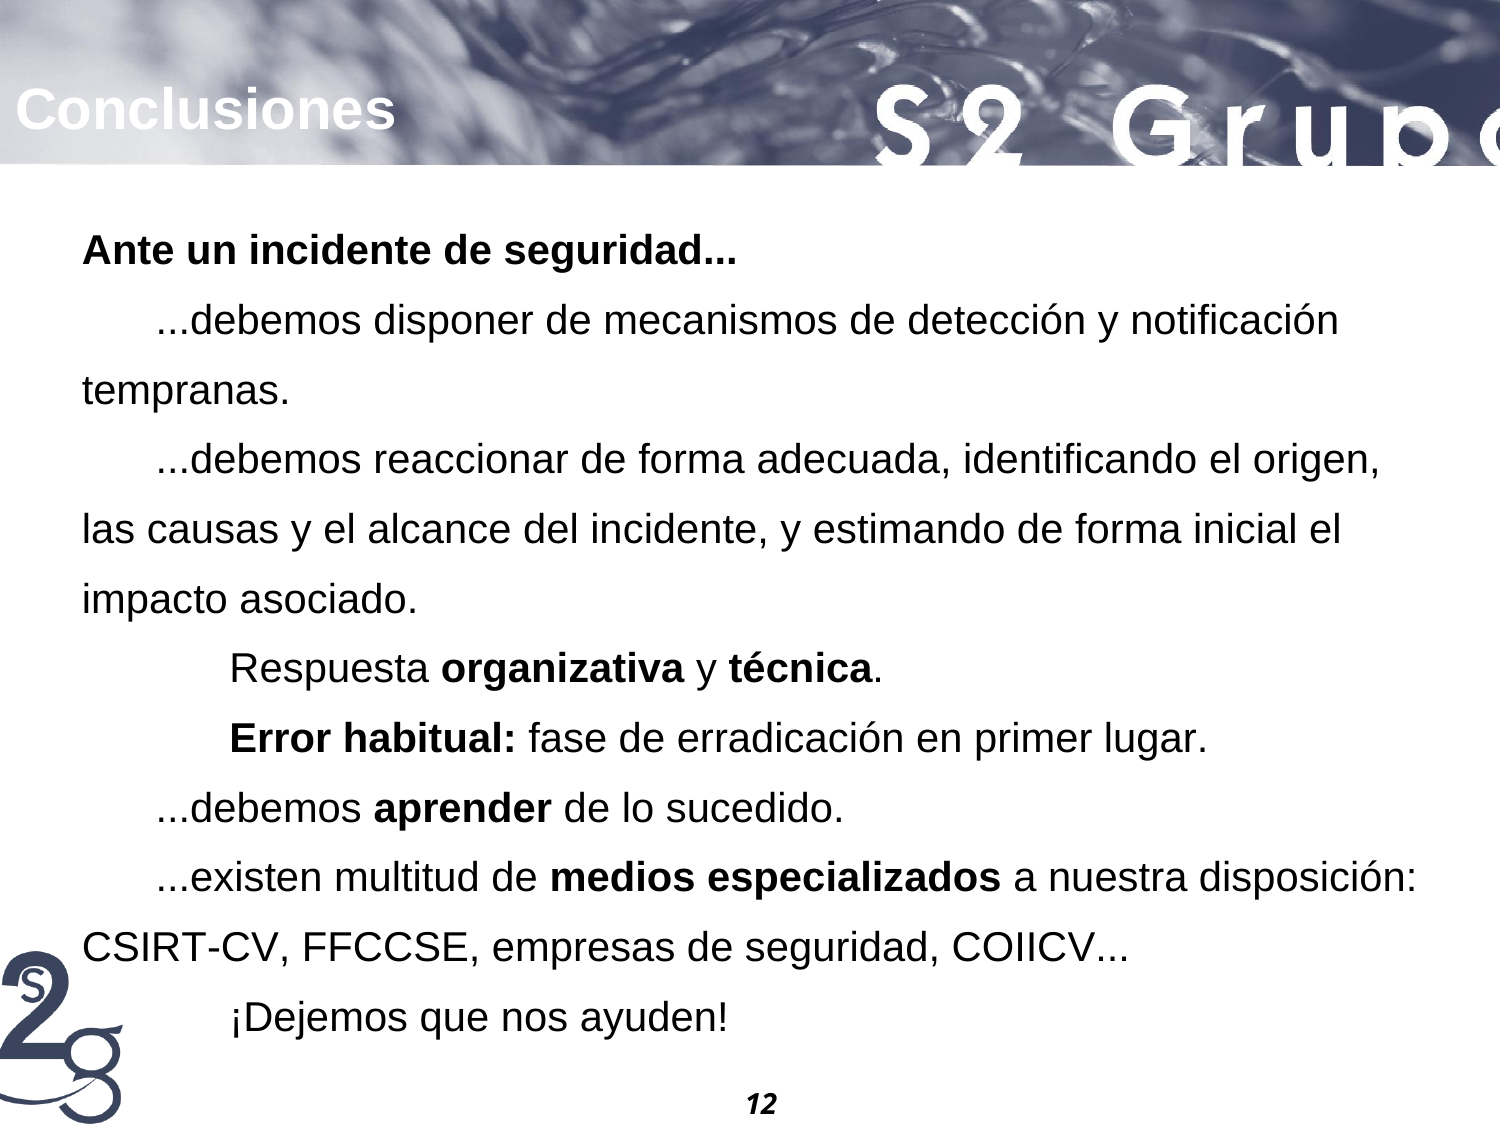

Conclusiones
Ante un incidente de seguridad...
	...debemos disponer de mecanismos de detección y notificación tempranas.
	...debemos reaccionar de forma adecuada, identificando el origen, las causas y el alcance del incidente, y estimando de forma inicial el impacto asociado.
		Respuesta organizativa y técnica.
		Error habitual: fase de erradicación en primer lugar.
	...debemos aprender de lo sucedido.
	...existen multitud de medios especializados a nuestra disposición: CSIRT-CV, FFCCSE, empresas de seguridad, COIICV...
		¡Dejemos que nos ayuden!